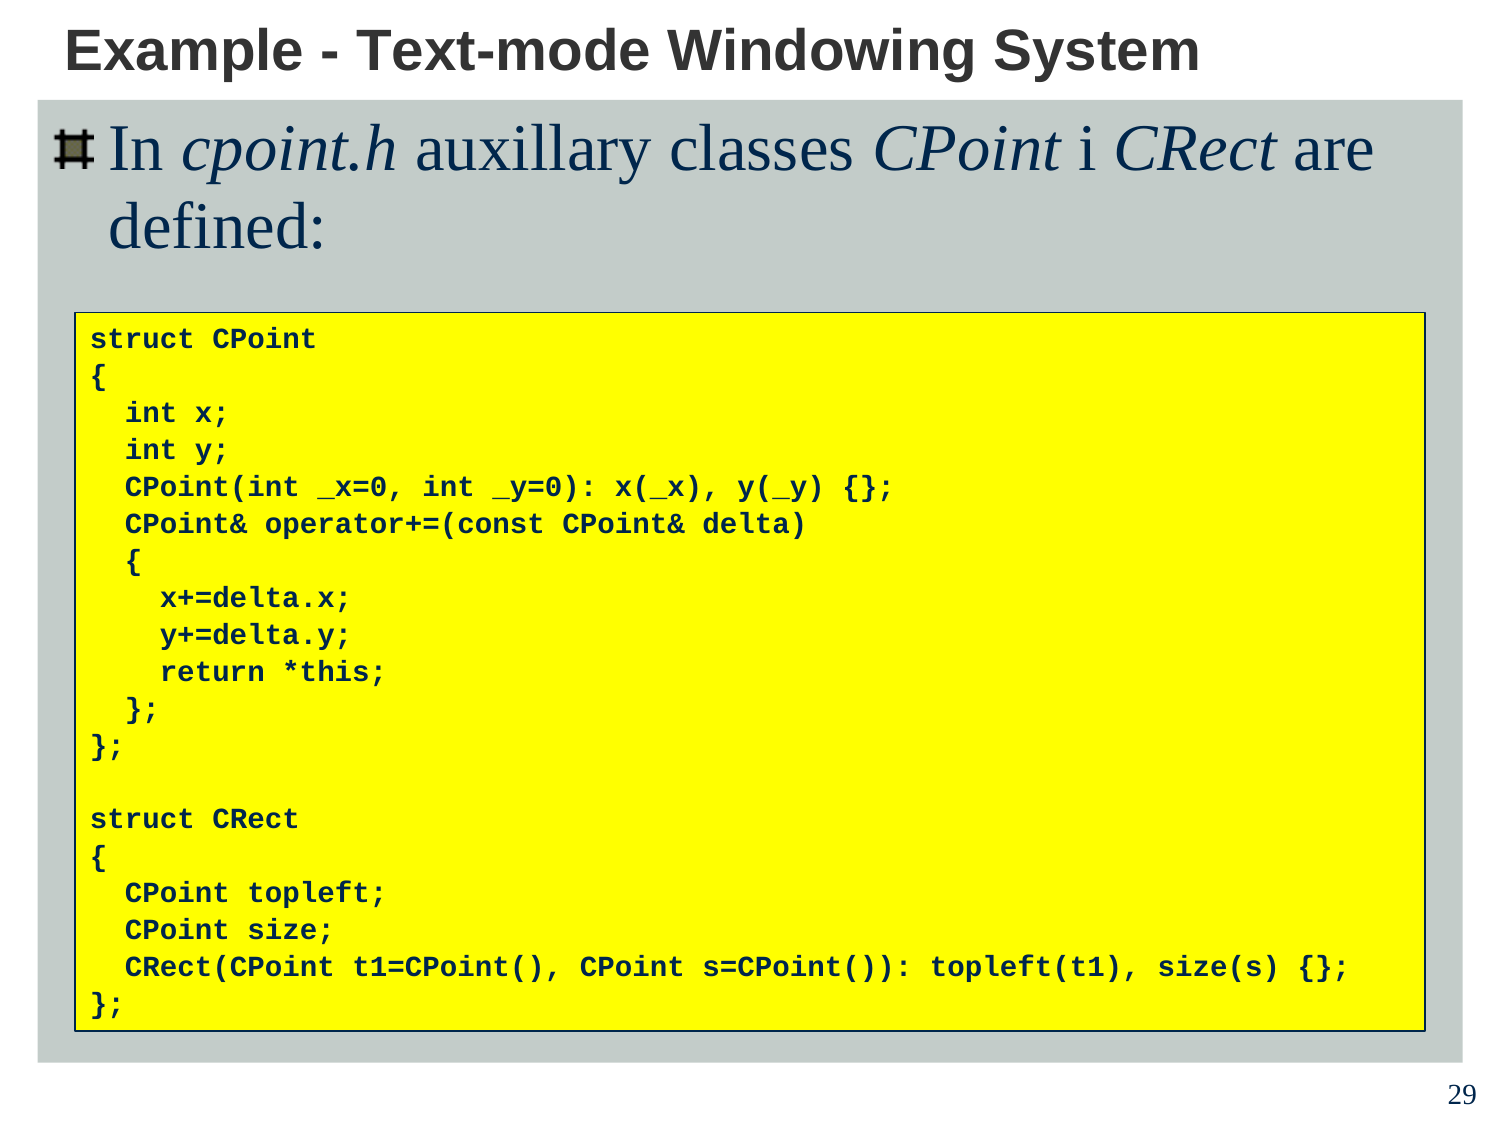

# Example - Text-mode Windowing System
In cpoint.h auxillary classes CPoint i CRect are defined:
struct CPoint
{
 int x;
 int y;
 CPoint(int _x=0, int _y=0): x(_x), y(_y) {};
 CPoint& operator+=(const CPoint& delta)
 {
 x+=delta.x;
 y+=delta.y;
 return *this;
 };
};
struct CRect
{
 CPoint topleft;
 CPoint size;
 CRect(CPoint t1=CPoint(), CPoint s=CPoint()): topleft(t1), size(s) {};
};